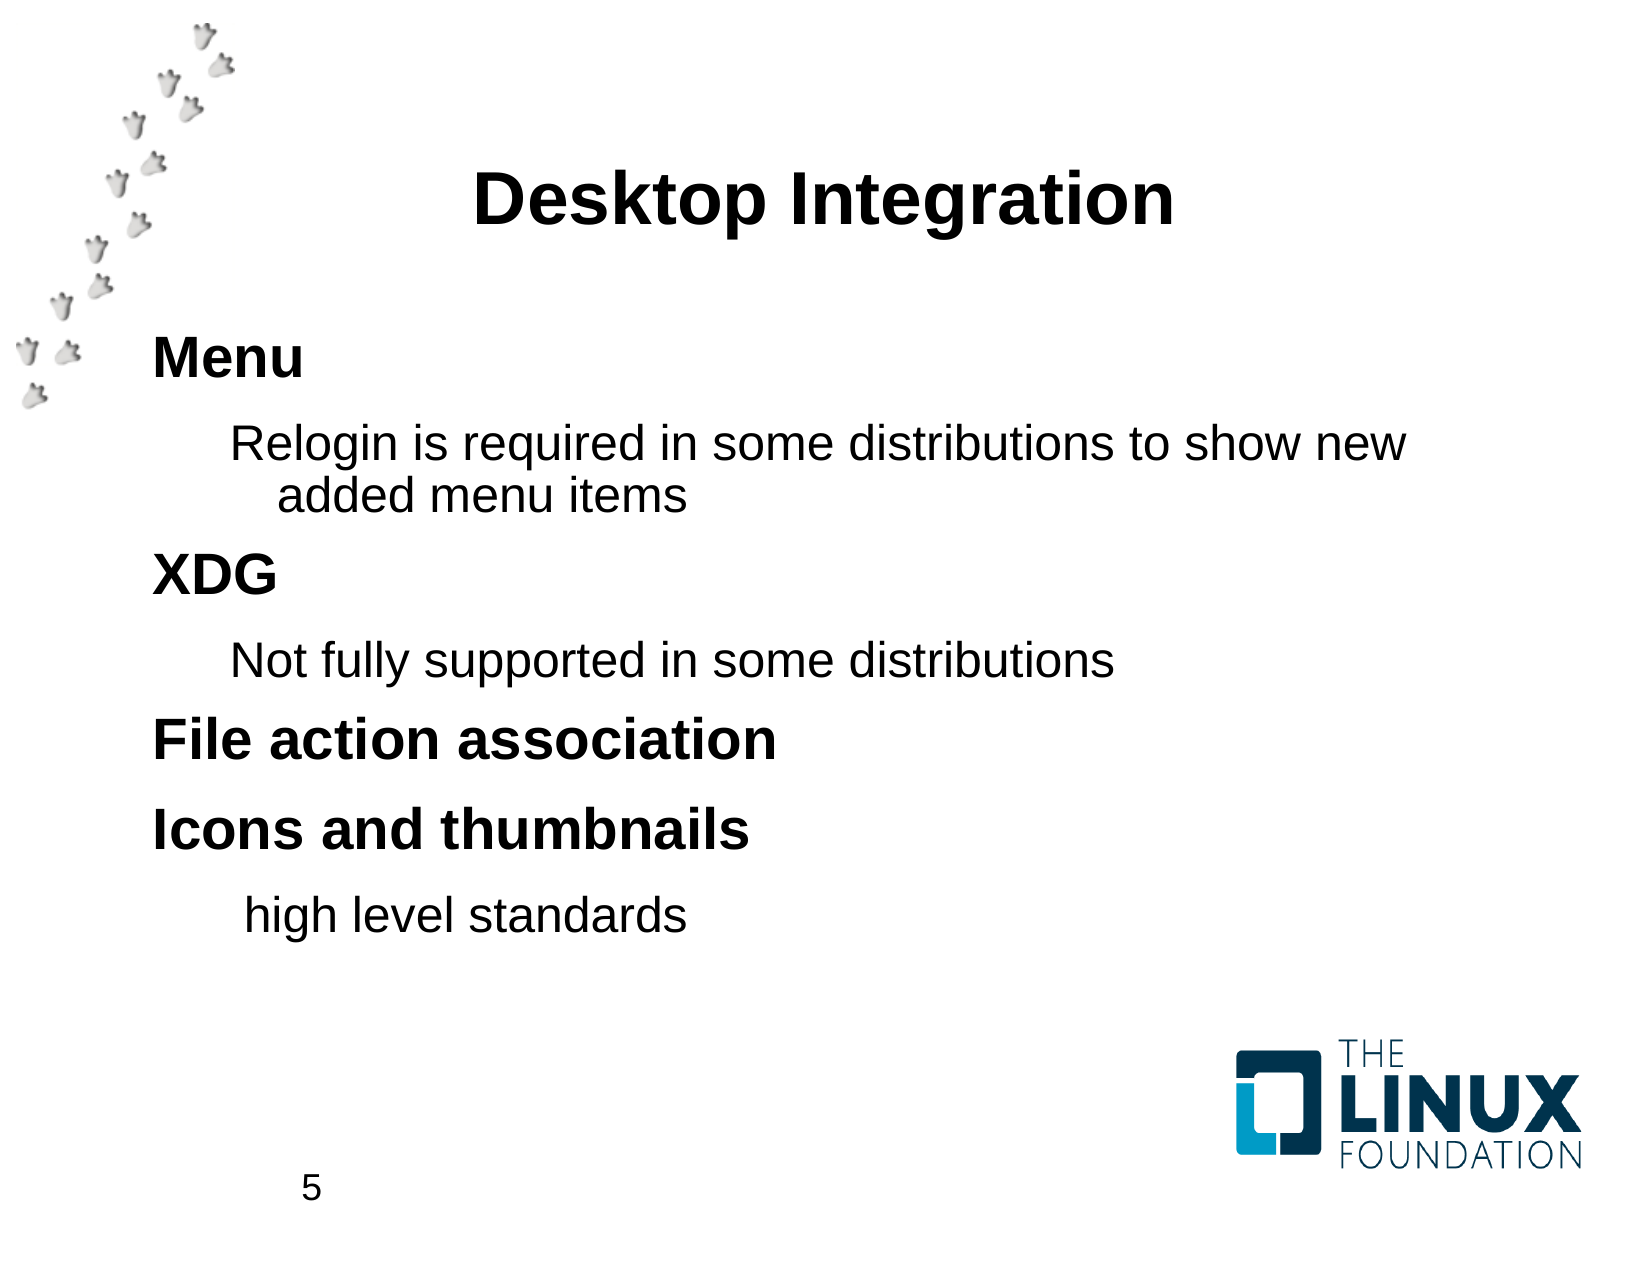

# Desktop Integration
Menu
Relogin is required in some distributions to show new added menu items
XDG
Not fully supported in some distributions
File action association
Icons and thumbnails
 high level standards